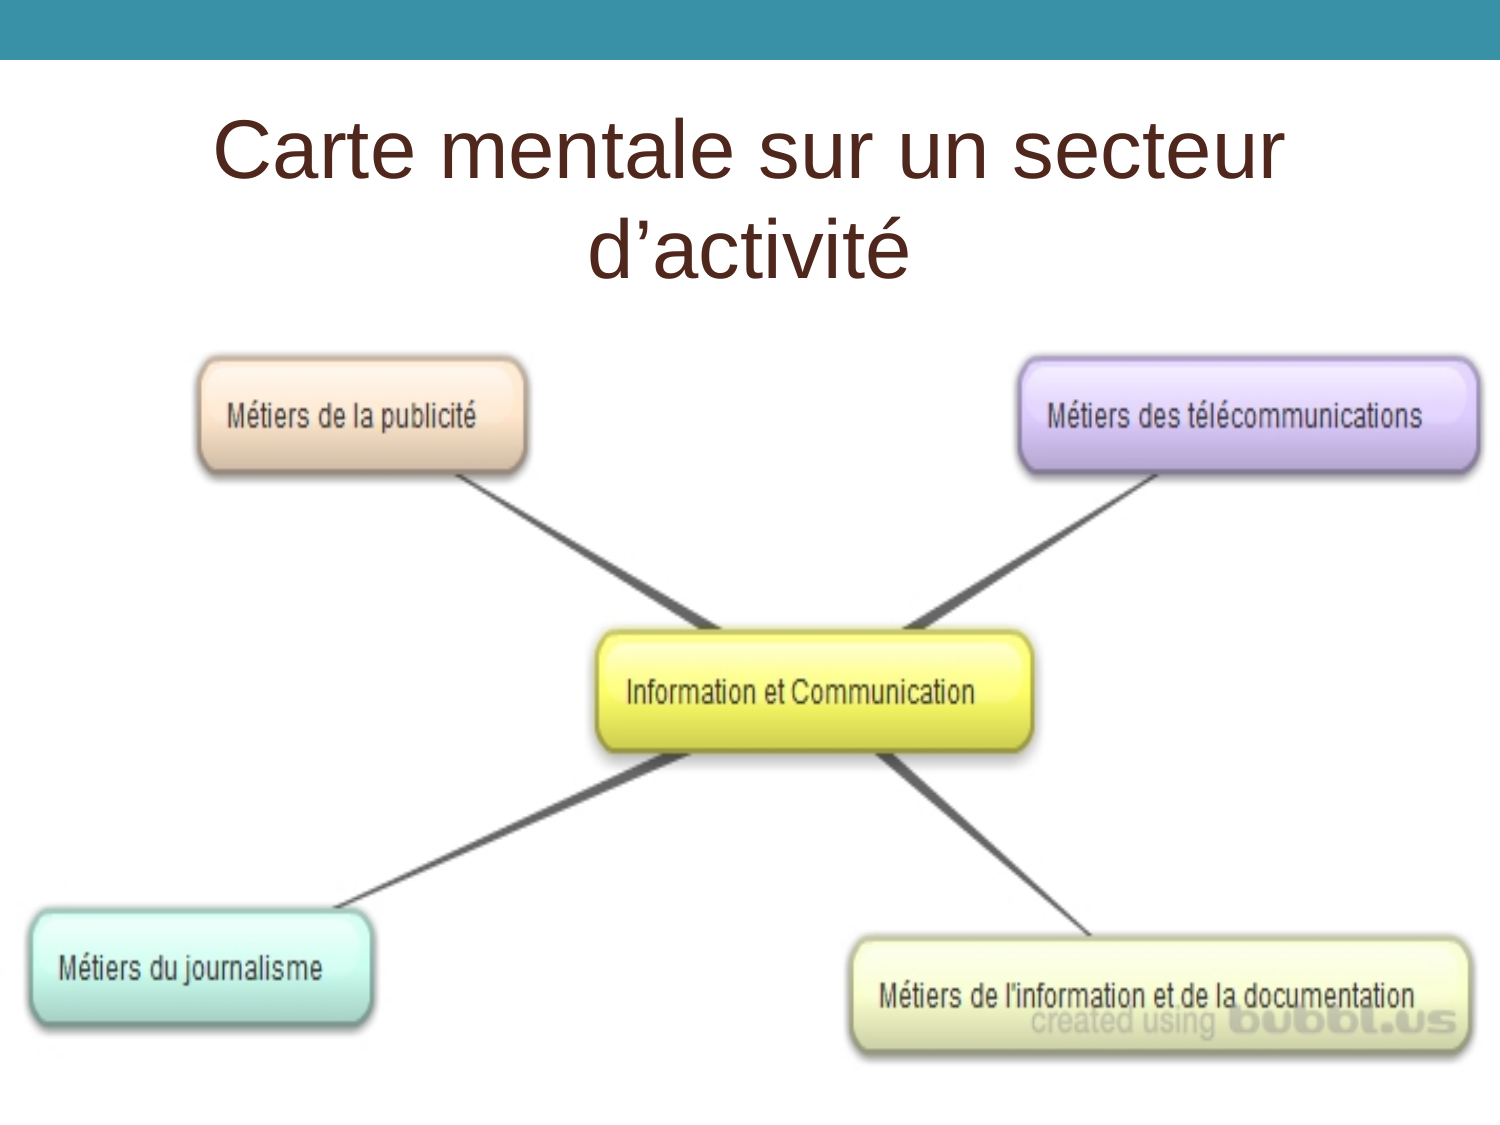

# Carte mentale sur un secteur d’activité